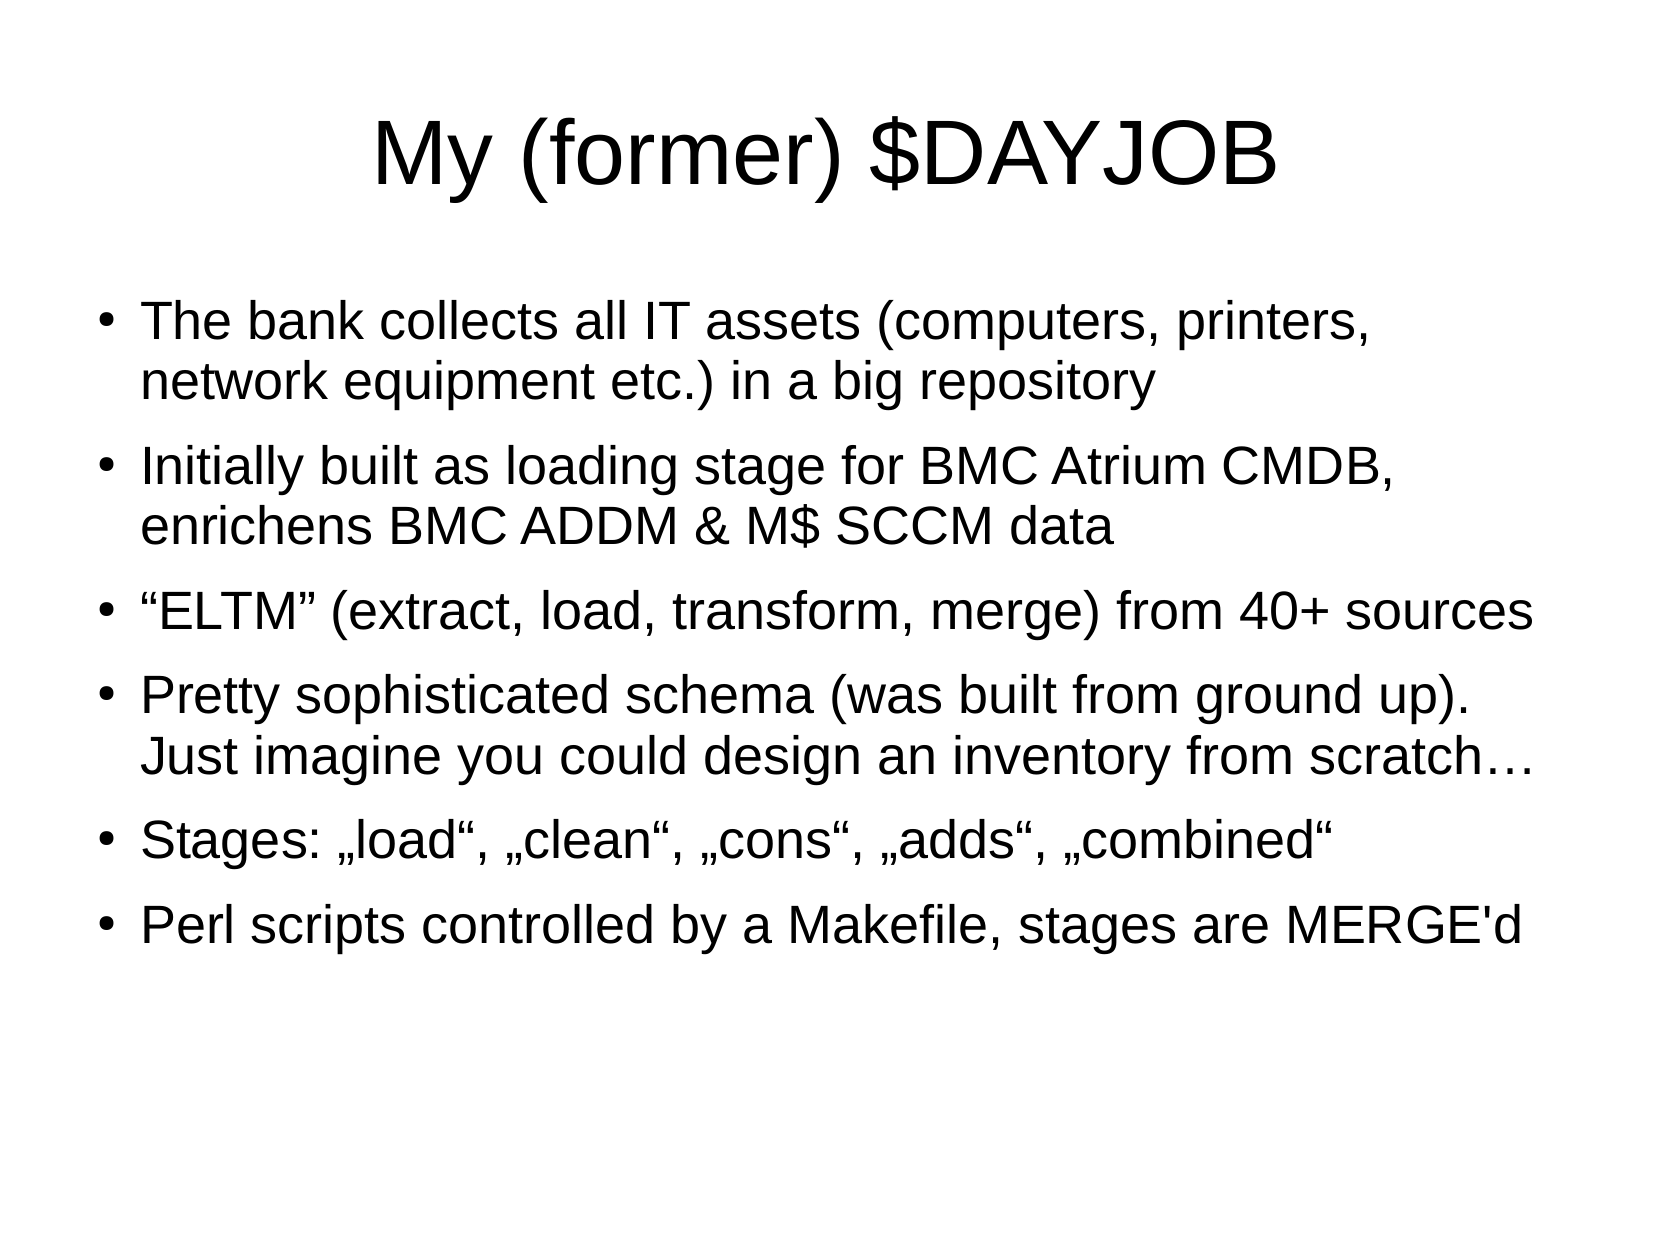

# My (former) $DAYJOB
The bank collects all IT assets (computers, printers, network equipment etc.) in a big repository
Initially built as loading stage for BMC Atrium CMDB, enrichens BMC ADDM & M$ SCCM data
“ELTM” (extract, load, transform, merge) from 40+ sources
Pretty sophisticated schema (was built from ground up). Just imagine you could design an inventory from scratch…
Stages: „load“, „clean“, „cons“, „adds“, „combined“
Perl scripts controlled by a Makefile, stages are MERGE'd